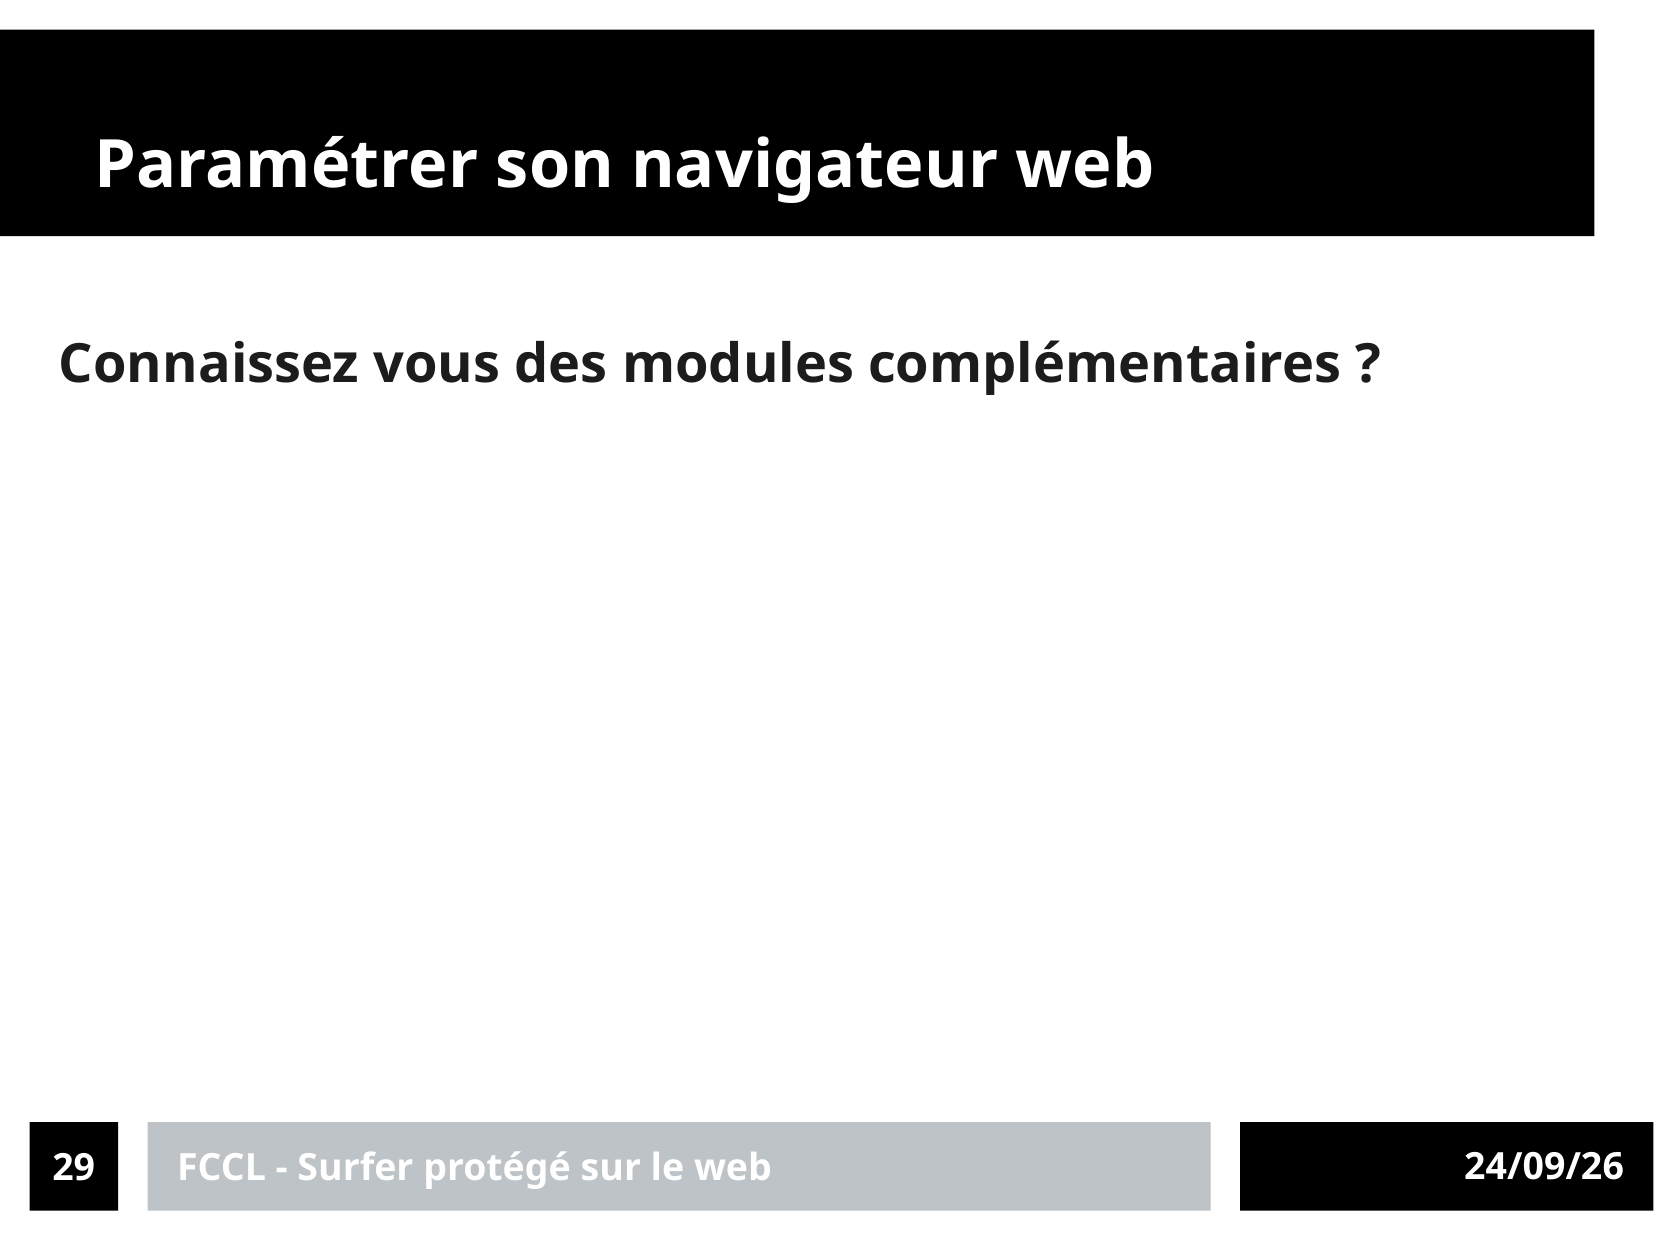

# Paramétrer son navigateur web
Connaissez vous des modules complémentaires ?
29
FCCL - Surfer protégé sur le web